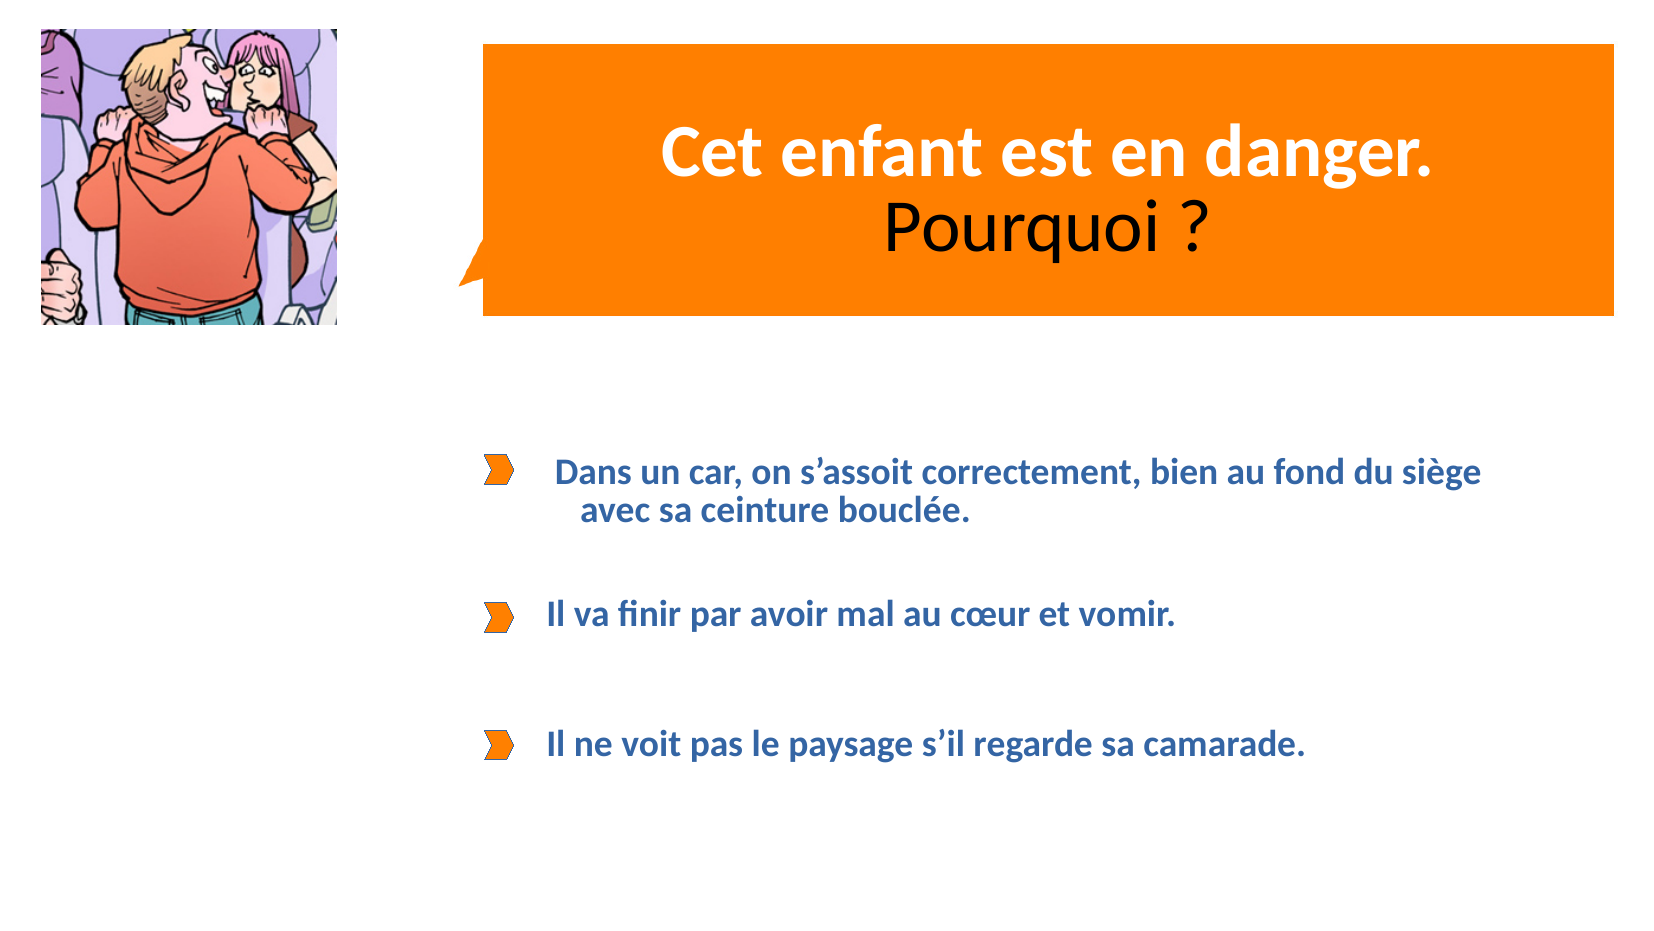

Cet enfant est en danger.
Pourquoi ?
 Dans un car, on s’assoit correctement, bien au fond du siège
 avec sa ceinture bouclée.
Il va finir par avoir mal au cœur et vomir.
Il ne voit pas le paysage s’il regarde sa camarade.